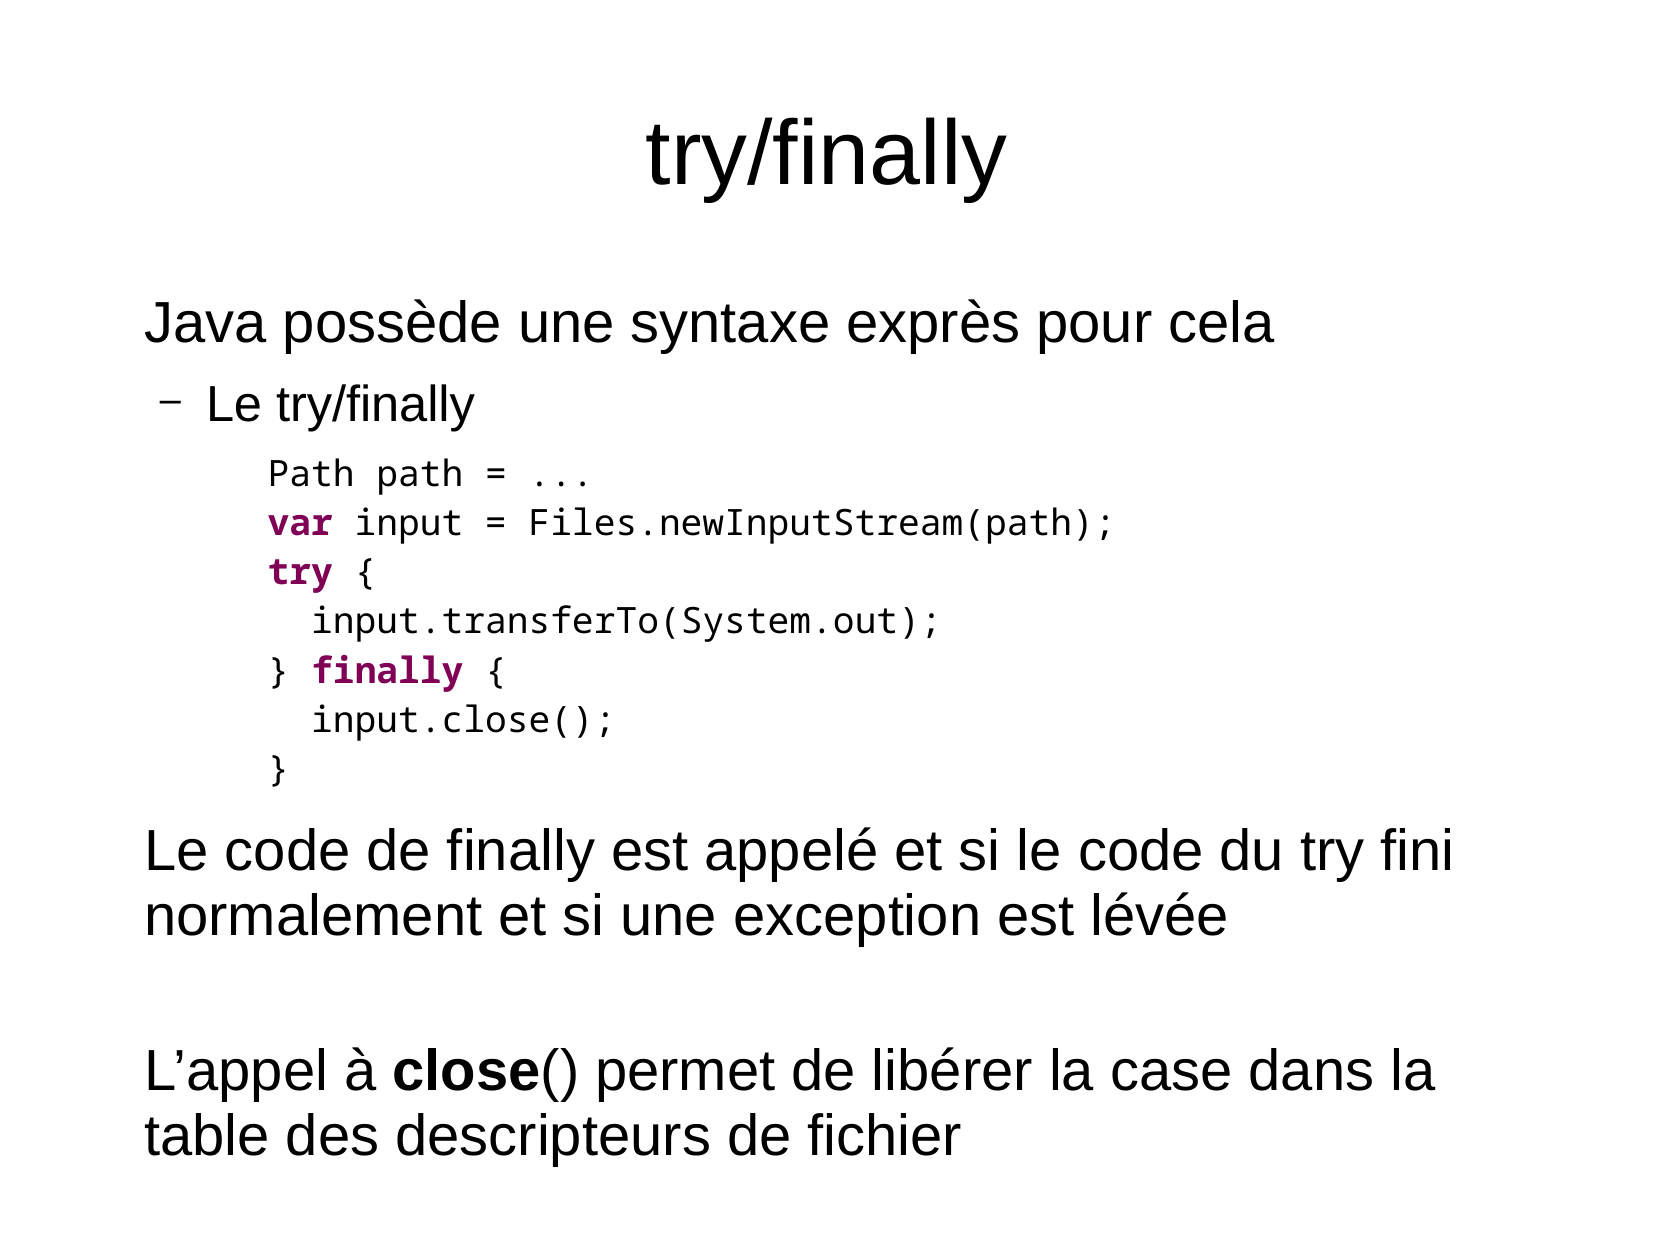

# try/finally
Java possède une syntaxe exprès pour cela
Le try/finally
Path path = ...
var input = Files.newInputStream(path);
try {
 input.transferTo(System.out);
} finally {
 input.close();
}
Le code de finally est appelé et si le code du try fini normalement et si une exception est lévée
L’appel à close() permet de libérer la case dans la table des descripteurs de fichier